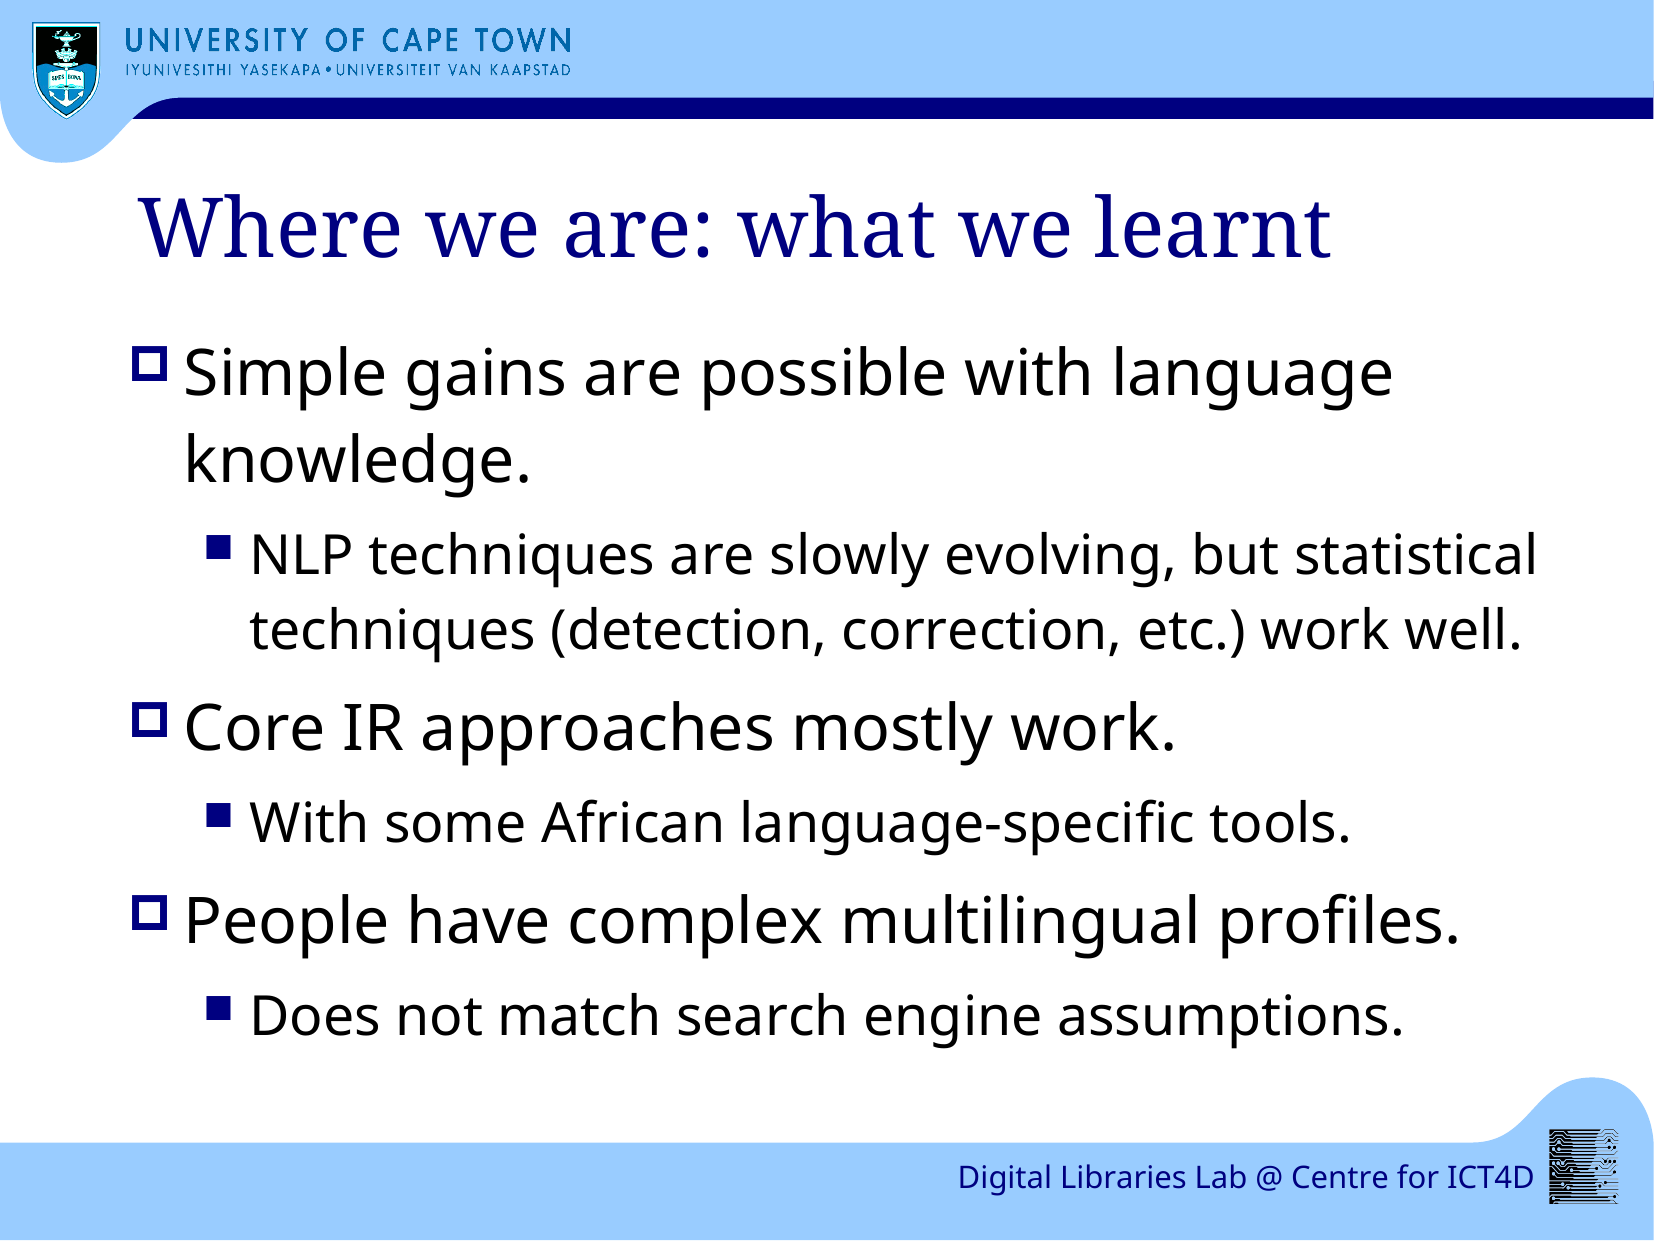

# Where we are: what we learnt
Simple gains are possible with language knowledge.
NLP techniques are slowly evolving, but statistical techniques (detection, correction, etc.) work well.
Core IR approaches mostly work.
With some African language-specific tools.
People have complex multilingual profiles.
Does not match search engine assumptions.